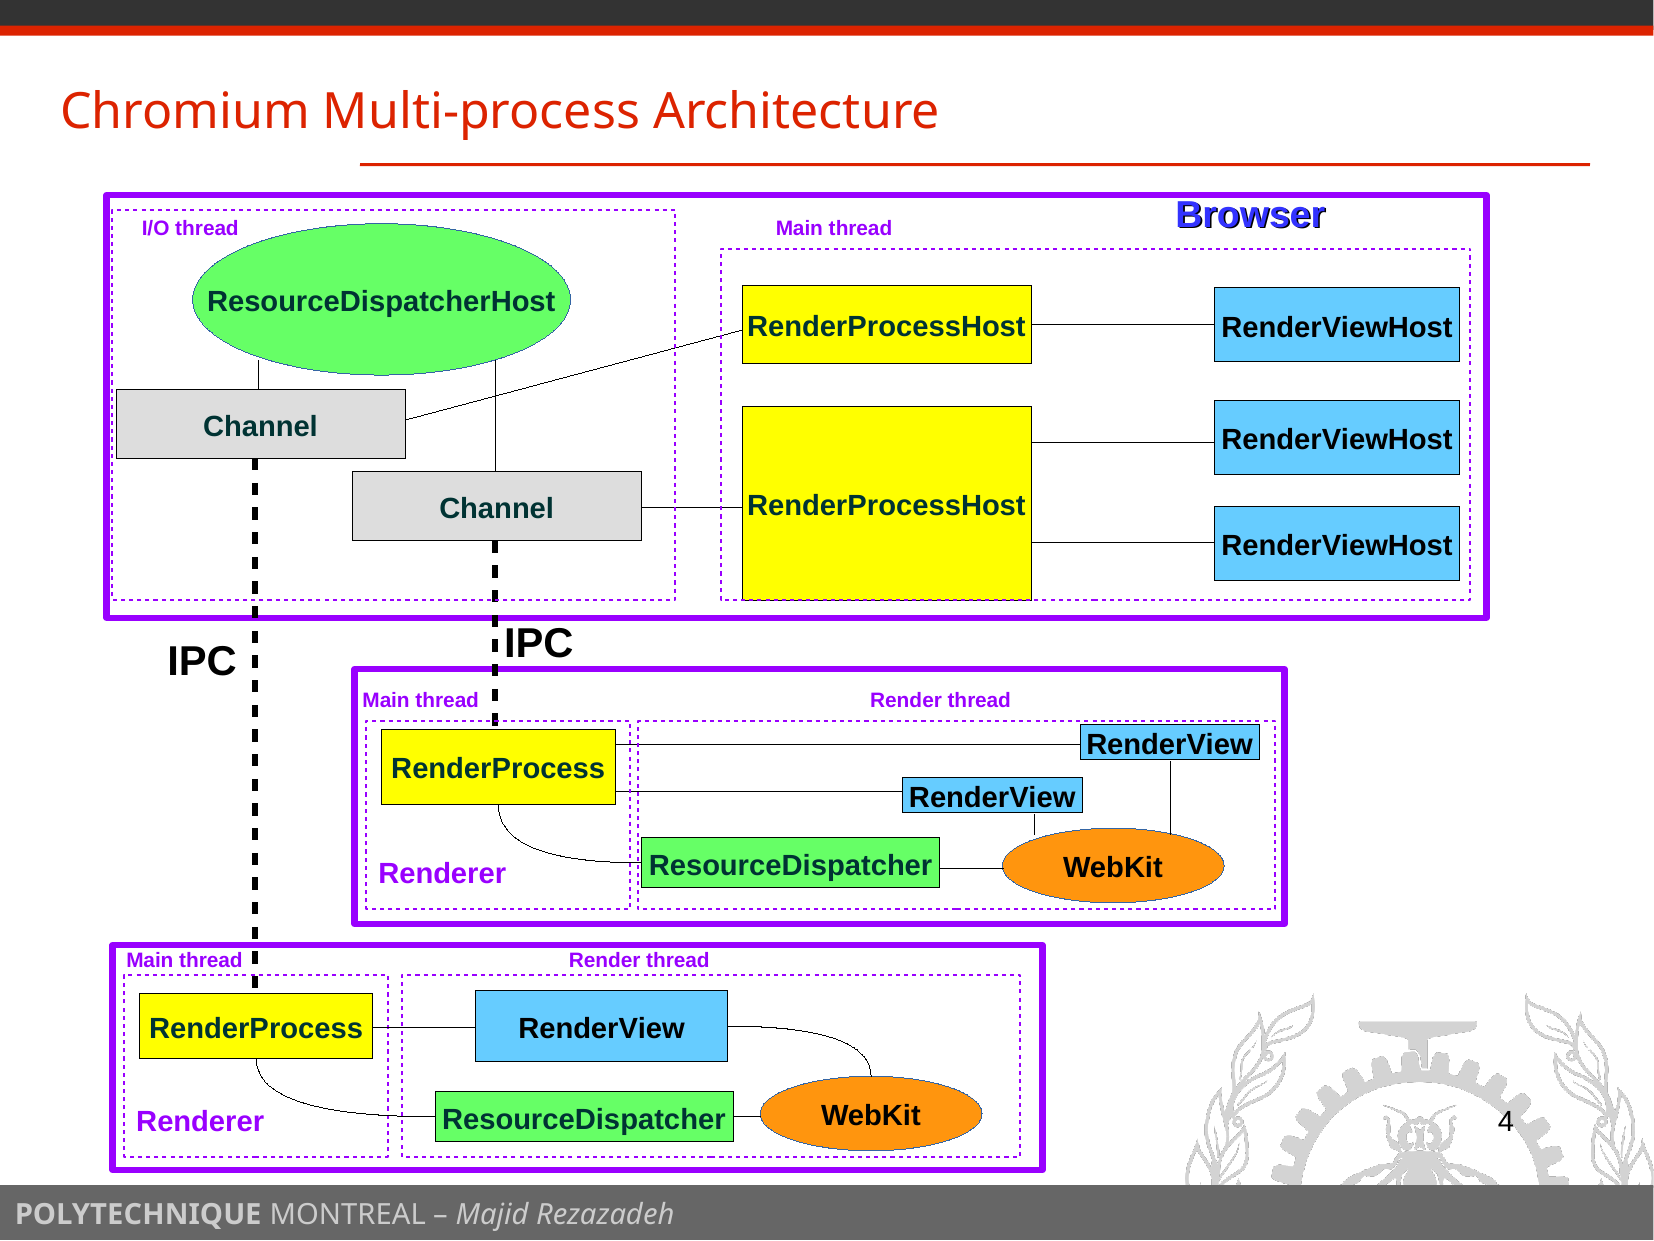

Chromium Multi-process Architecture
Browser
Main thread
I/O thread
ResourceDispatcherHost
RenderProcessHost
RenderViewHost
Channel
RenderViewHost
RenderProcessHost
Channel
RenderViewHost
IPC
IPC
Main thread
Render thread
RenderView
RenderProcess
RenderView
WebKit
ResourceDispatcher
Renderer
Main thread
Render thread
RenderView
RenderProcess
WebKit
ResourceDispatcher
Renderer
4
POLYTECHNIQUE MONTREAL – Majid Rezazadeh